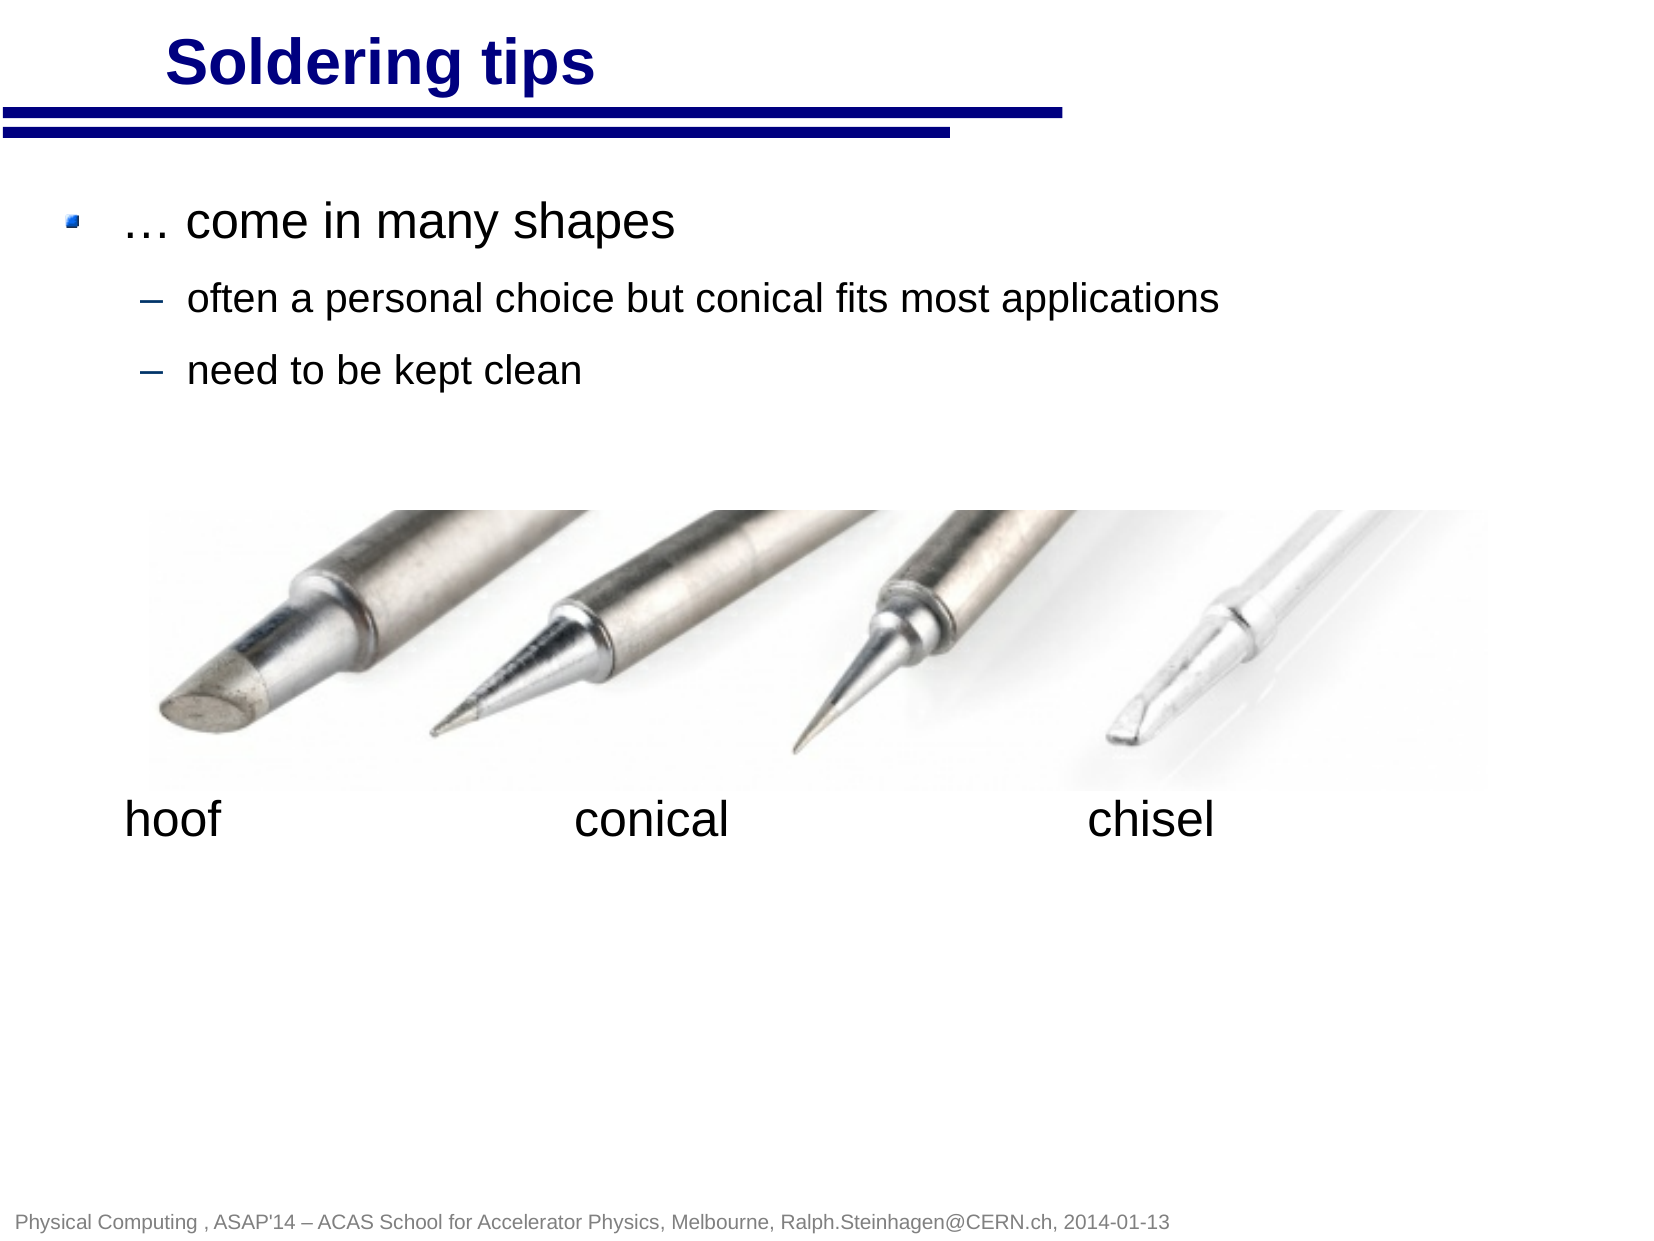

# Soldering tips
… come in many shapes
often a personal choice but conical fits most applications
need to be kept clean
hoof
conical
chisel